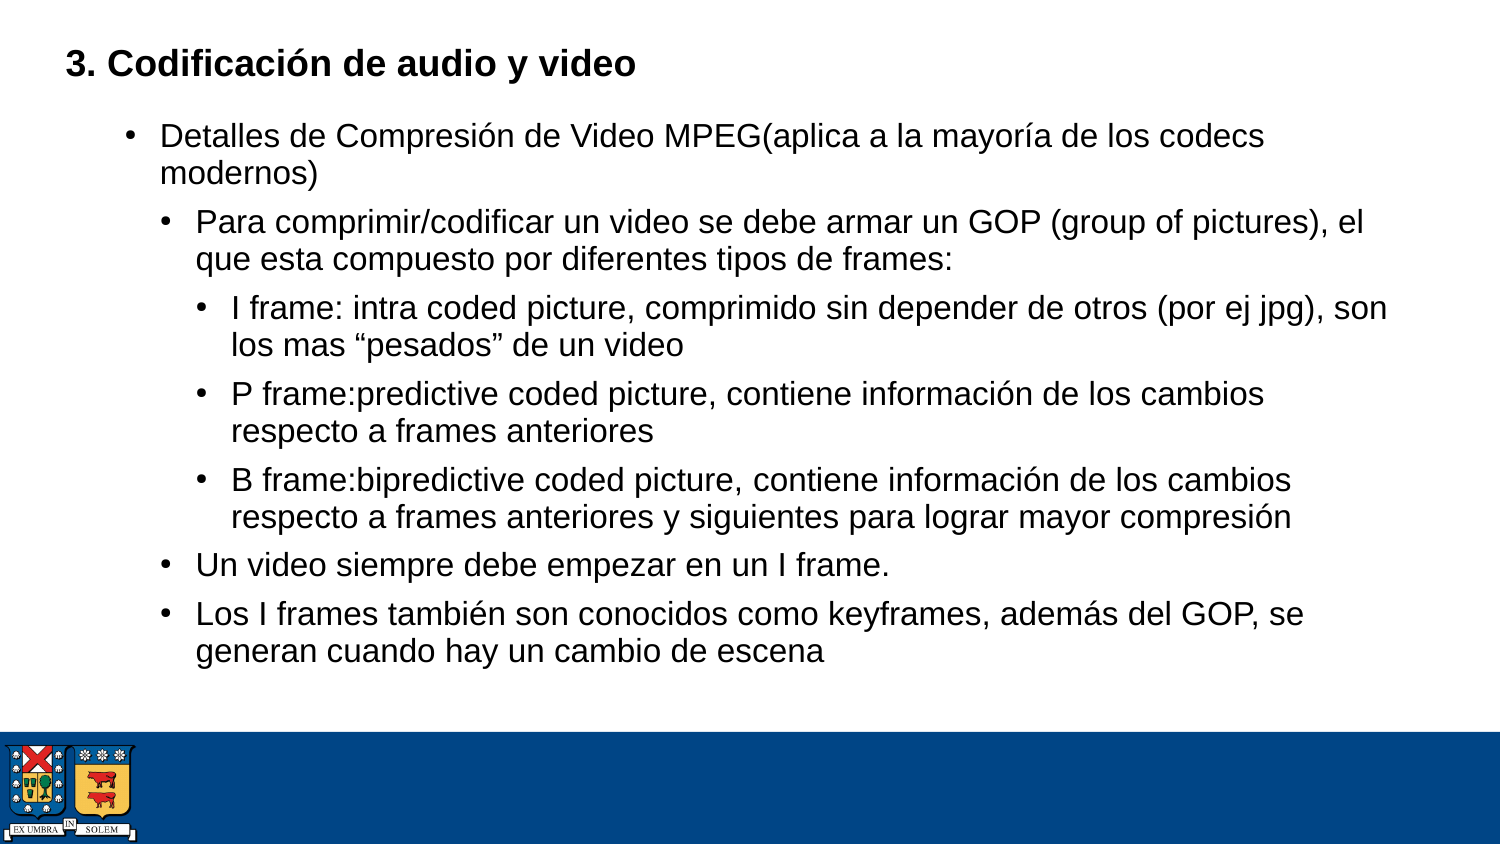

3. Codificación de audio y video
Detalles de Compresión de Video MPEG(aplica a la mayoría de los codecs modernos)
Para comprimir/codificar un video se debe armar un GOP (group of pictures), el que esta compuesto por diferentes tipos de frames:
I frame: intra coded picture, comprimido sin depender de otros (por ej jpg), son los mas “pesados” de un video
P frame:predictive coded picture, contiene información de los cambios respecto a frames anteriores
B frame:bipredictive coded picture, contiene información de los cambios respecto a frames anteriores y siguientes para lograr mayor compresión
Un video siempre debe empezar en un I frame.
Los I frames también son conocidos como keyframes, además del GOP, se generan cuando hay un cambio de escena